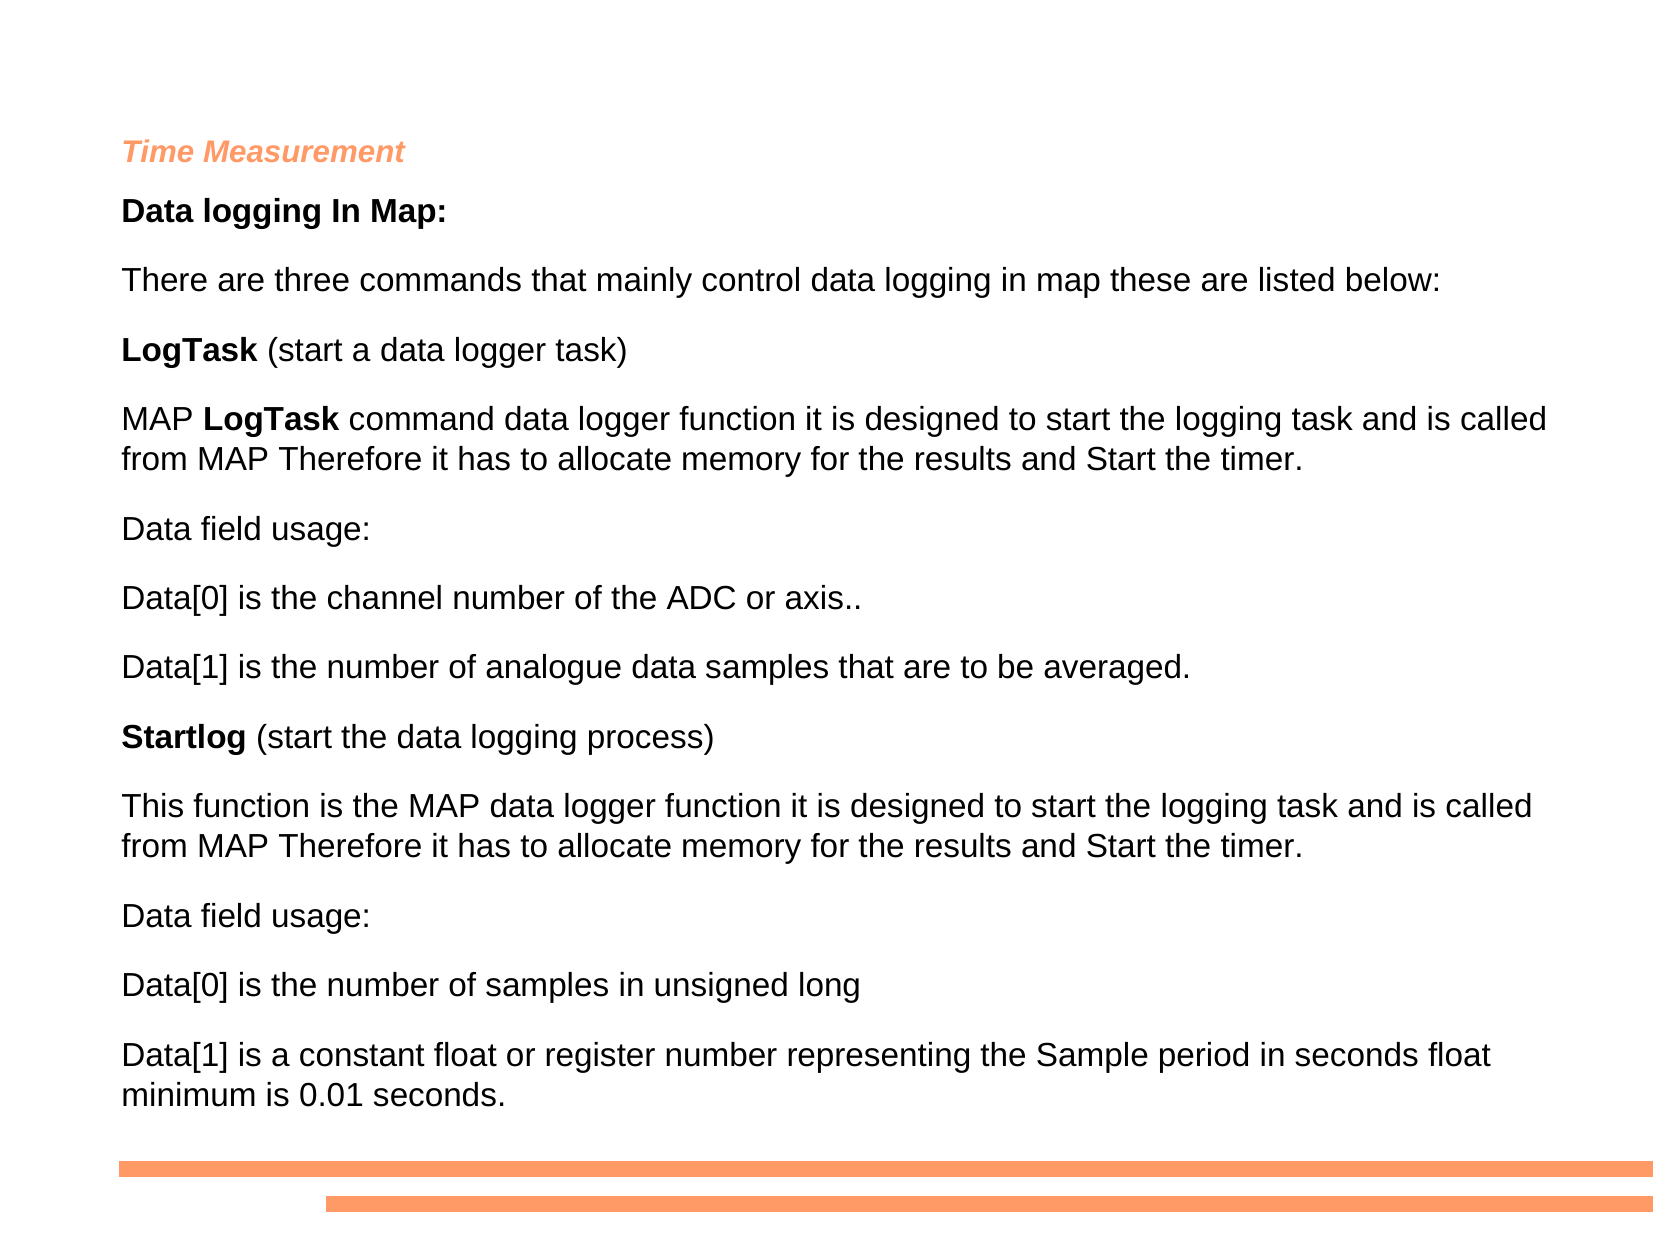

# Time Measurement
Data logging In Map:
There are three commands that mainly control data logging in map these are listed below:
LogTask (start a data logger task)
MAP LogTask command data logger function it is designed to start the logging task and is called from MAP Therefore it has to allocate memory for the results and Start the timer.
Data field usage:
Data[0] is the channel number of the ADC or axis..
Data[1] is the number of analogue data samples that are to be averaged.
Startlog (start the data logging process)
This function is the MAP data logger function it is designed to start the logging task and is called from MAP Therefore it has to allocate memory for the results and Start the timer.
Data field usage:
Data[0] is the number of samples in unsigned long
Data[1] is a constant float or register number representing the Sample period in seconds float minimum is 0.01 seconds.